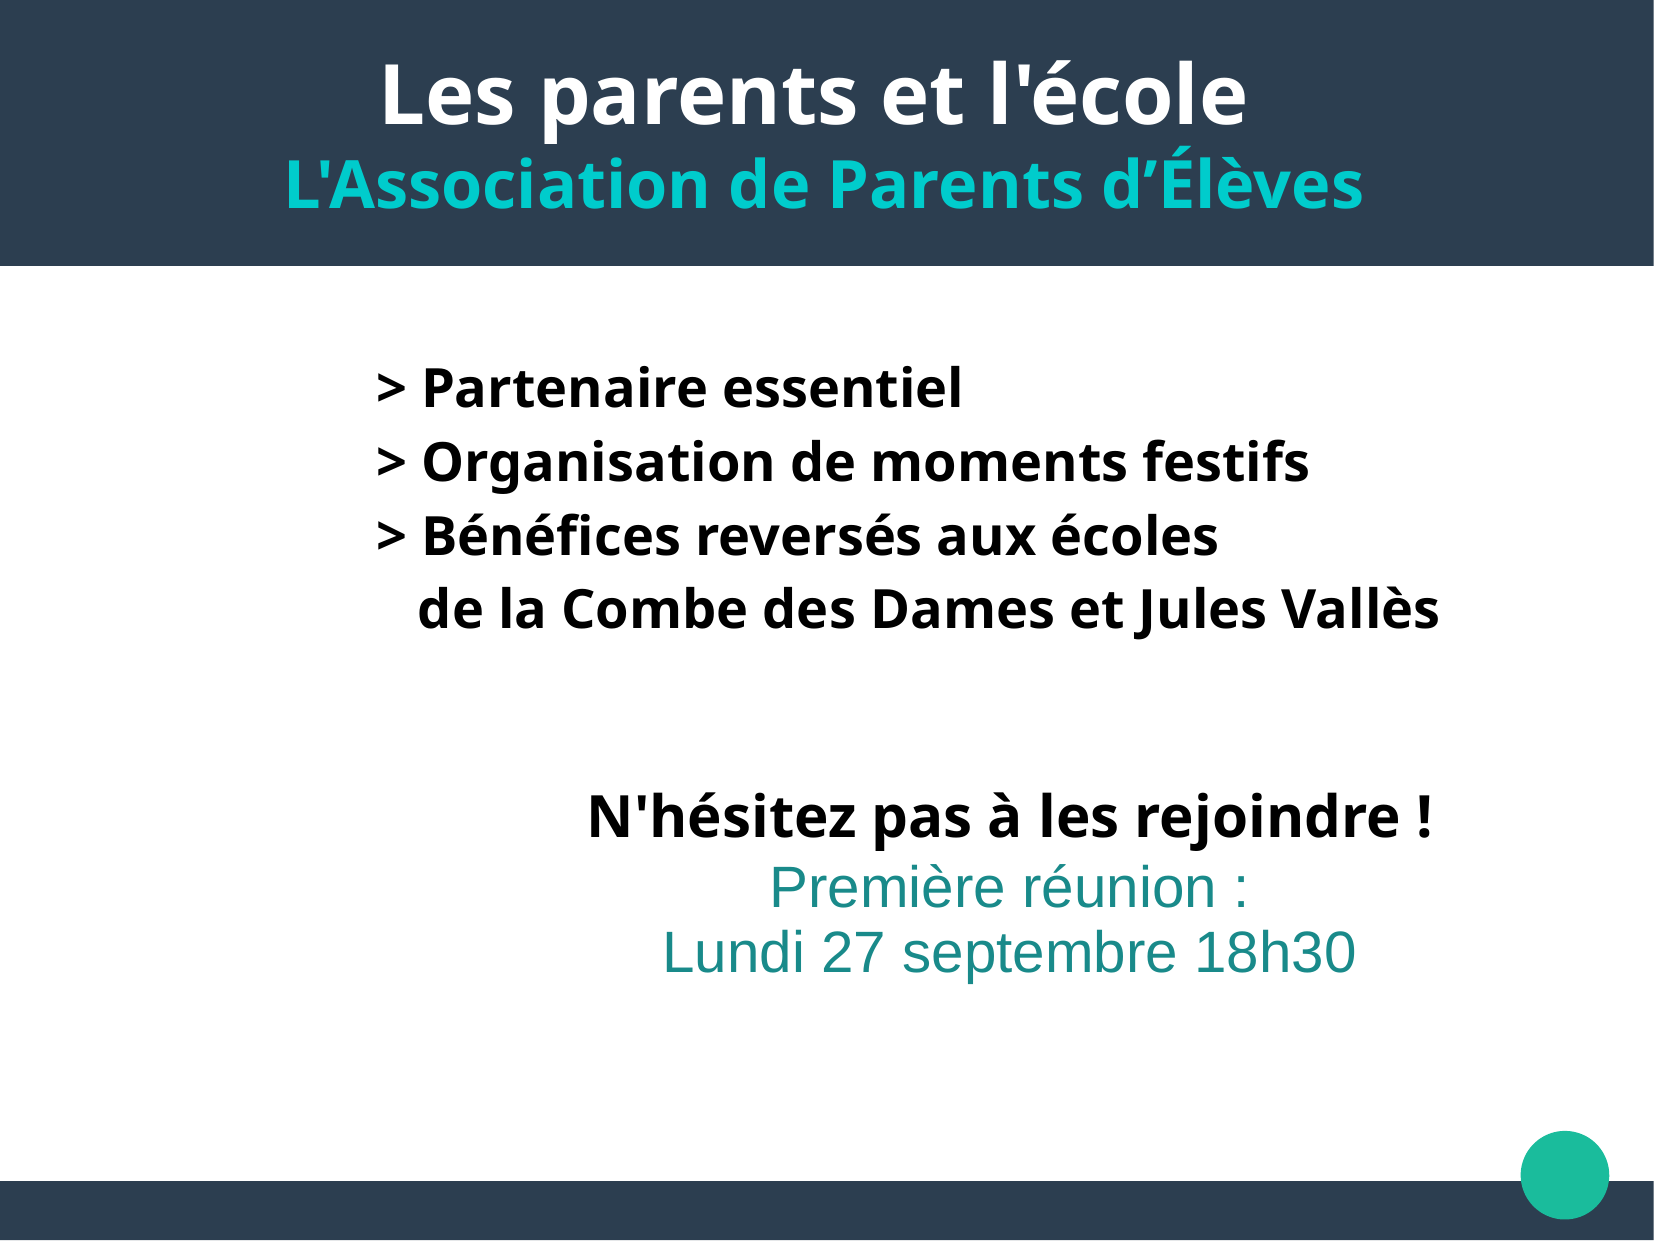

# Les parents et l'école  L'Association de Parents d’Élèves
> Partenaire essentiel
> Organisation de moments festifs
> Bénéfices reversés aux écoles
 de la Combe des Dames et Jules Vallès
N'hésitez pas à les rejoindre !
Première réunion :
Lundi 27 septembre 18h30